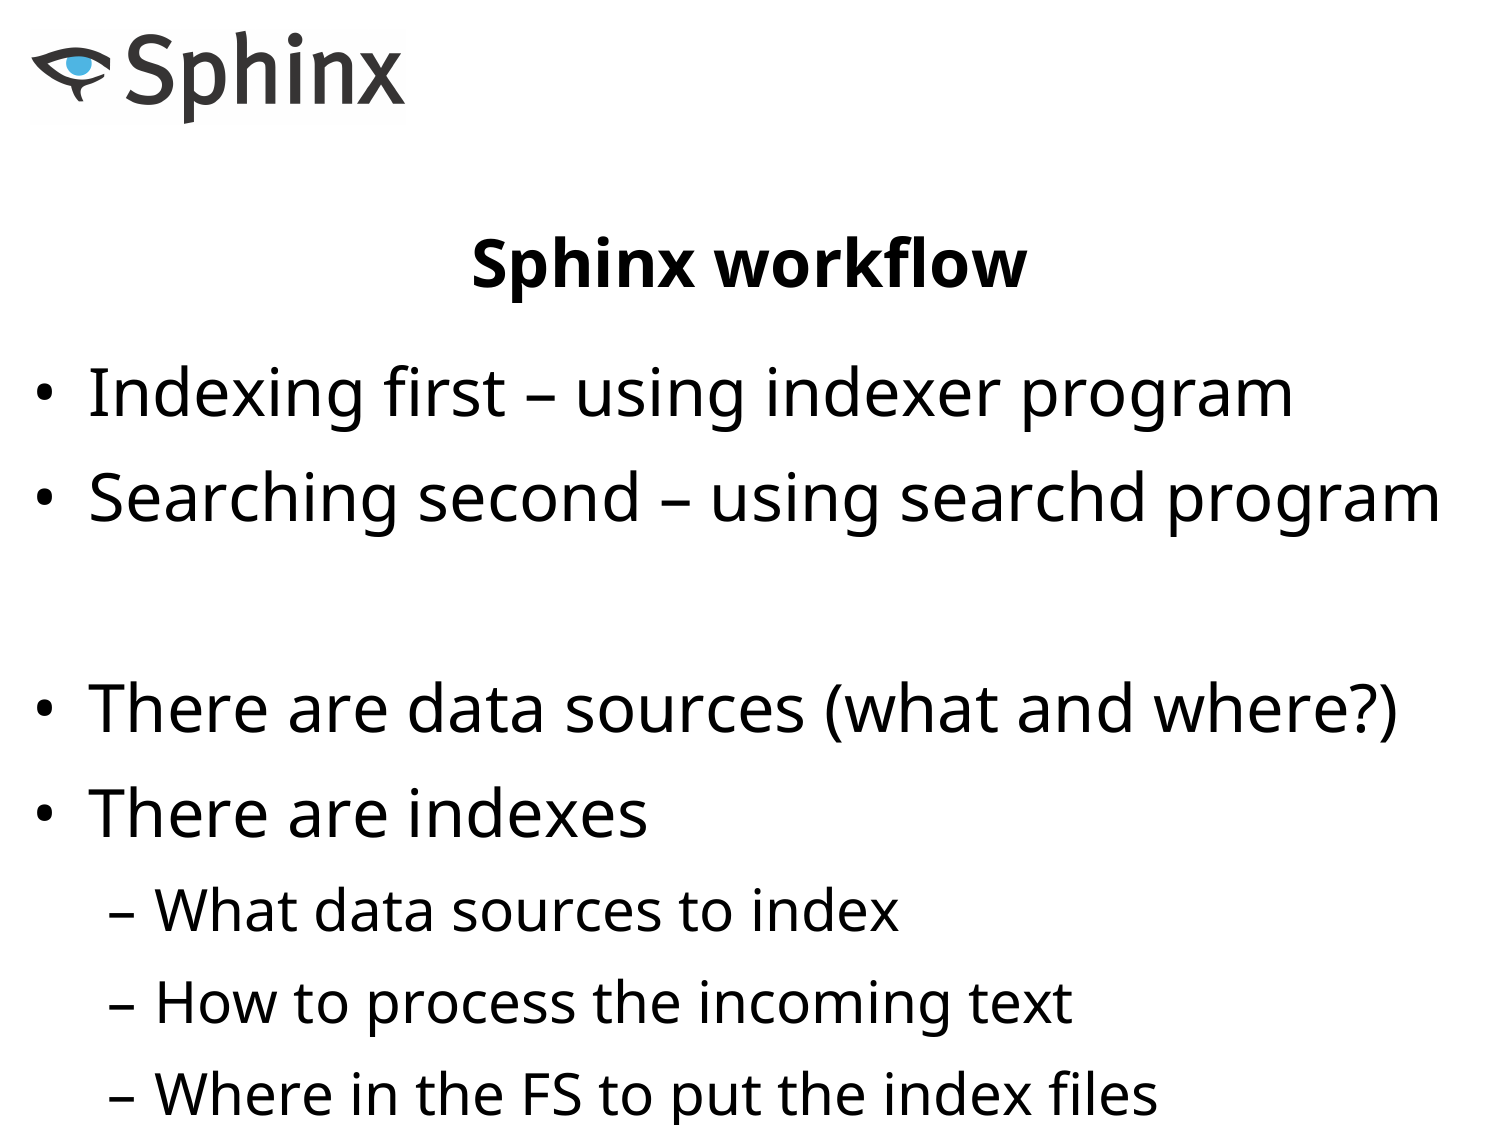

# Sphinx workflow
Indexing first – using indexer program
Searching second – using searchd program
There are data sources (what and where?)
There are indexes
What data sources to index
How to process the incoming text
Where in the FS to put the index files